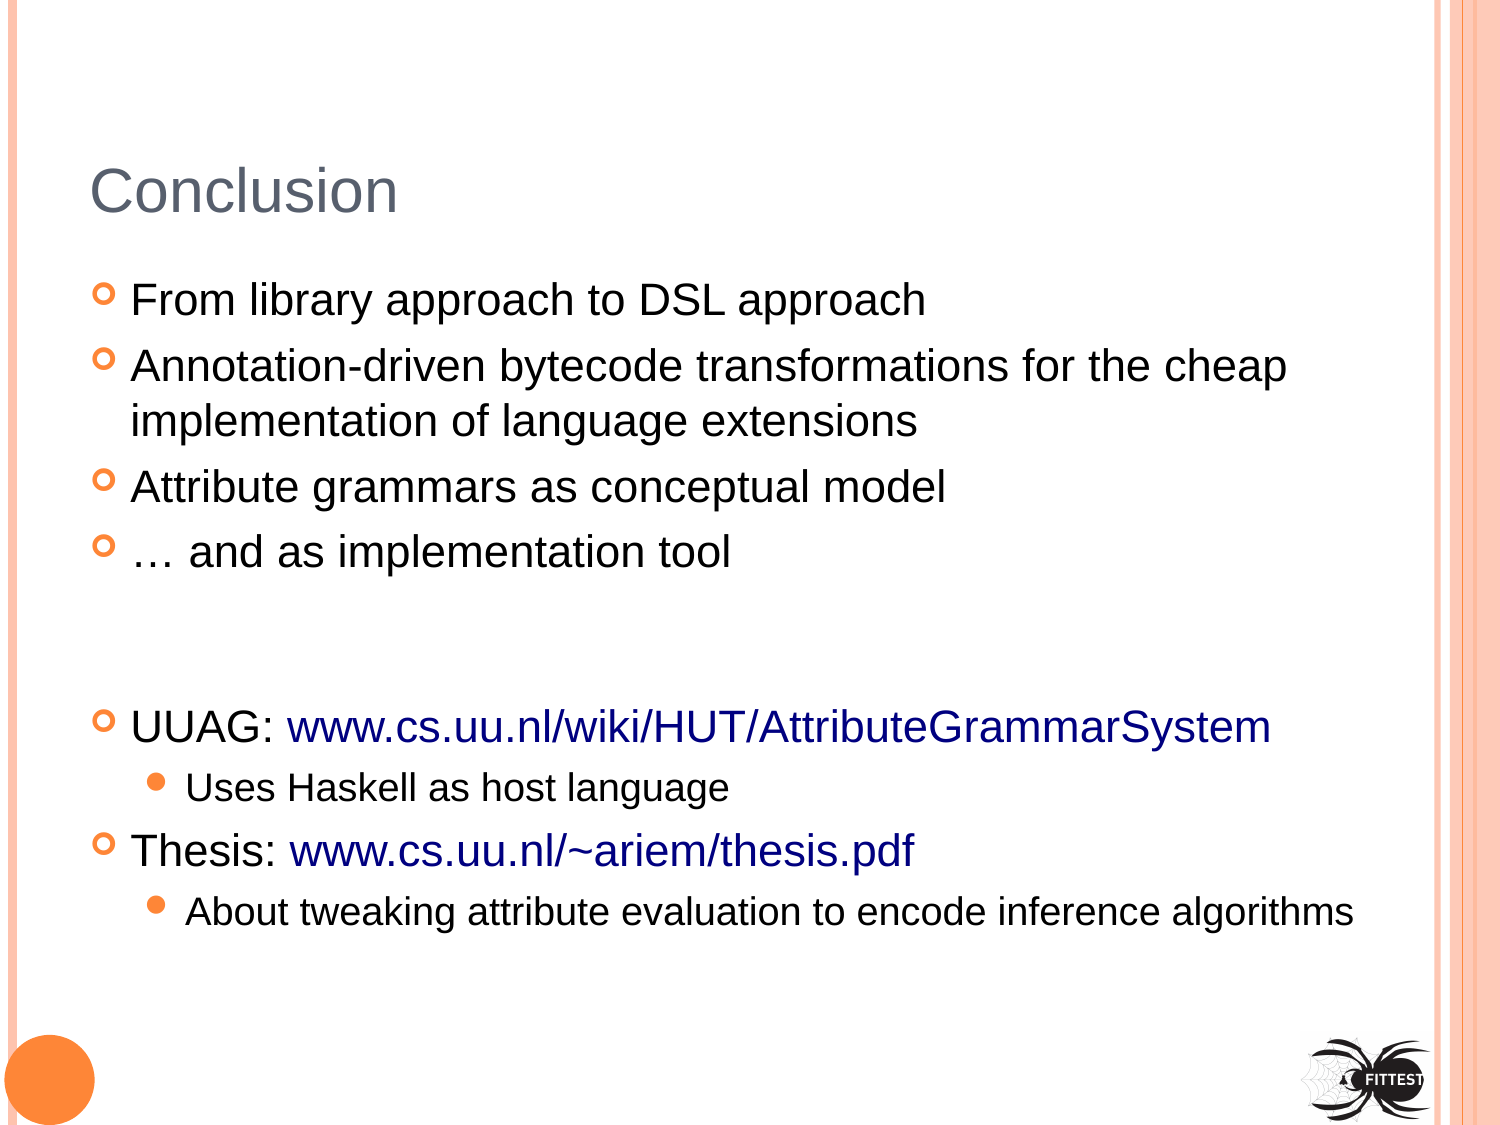

# Conclusion
From library approach to DSL approach
Annotation-driven bytecode transformations for the cheap implementation of language extensions
Attribute grammars as conceptual model
… and as implementation tool
UUAG: www.cs.uu.nl/wiki/HUT/AttributeGrammarSystem
Uses Haskell as host language
Thesis: www.cs.uu.nl/~ariem/thesis.pdf
About tweaking attribute evaluation to encode inference algorithms